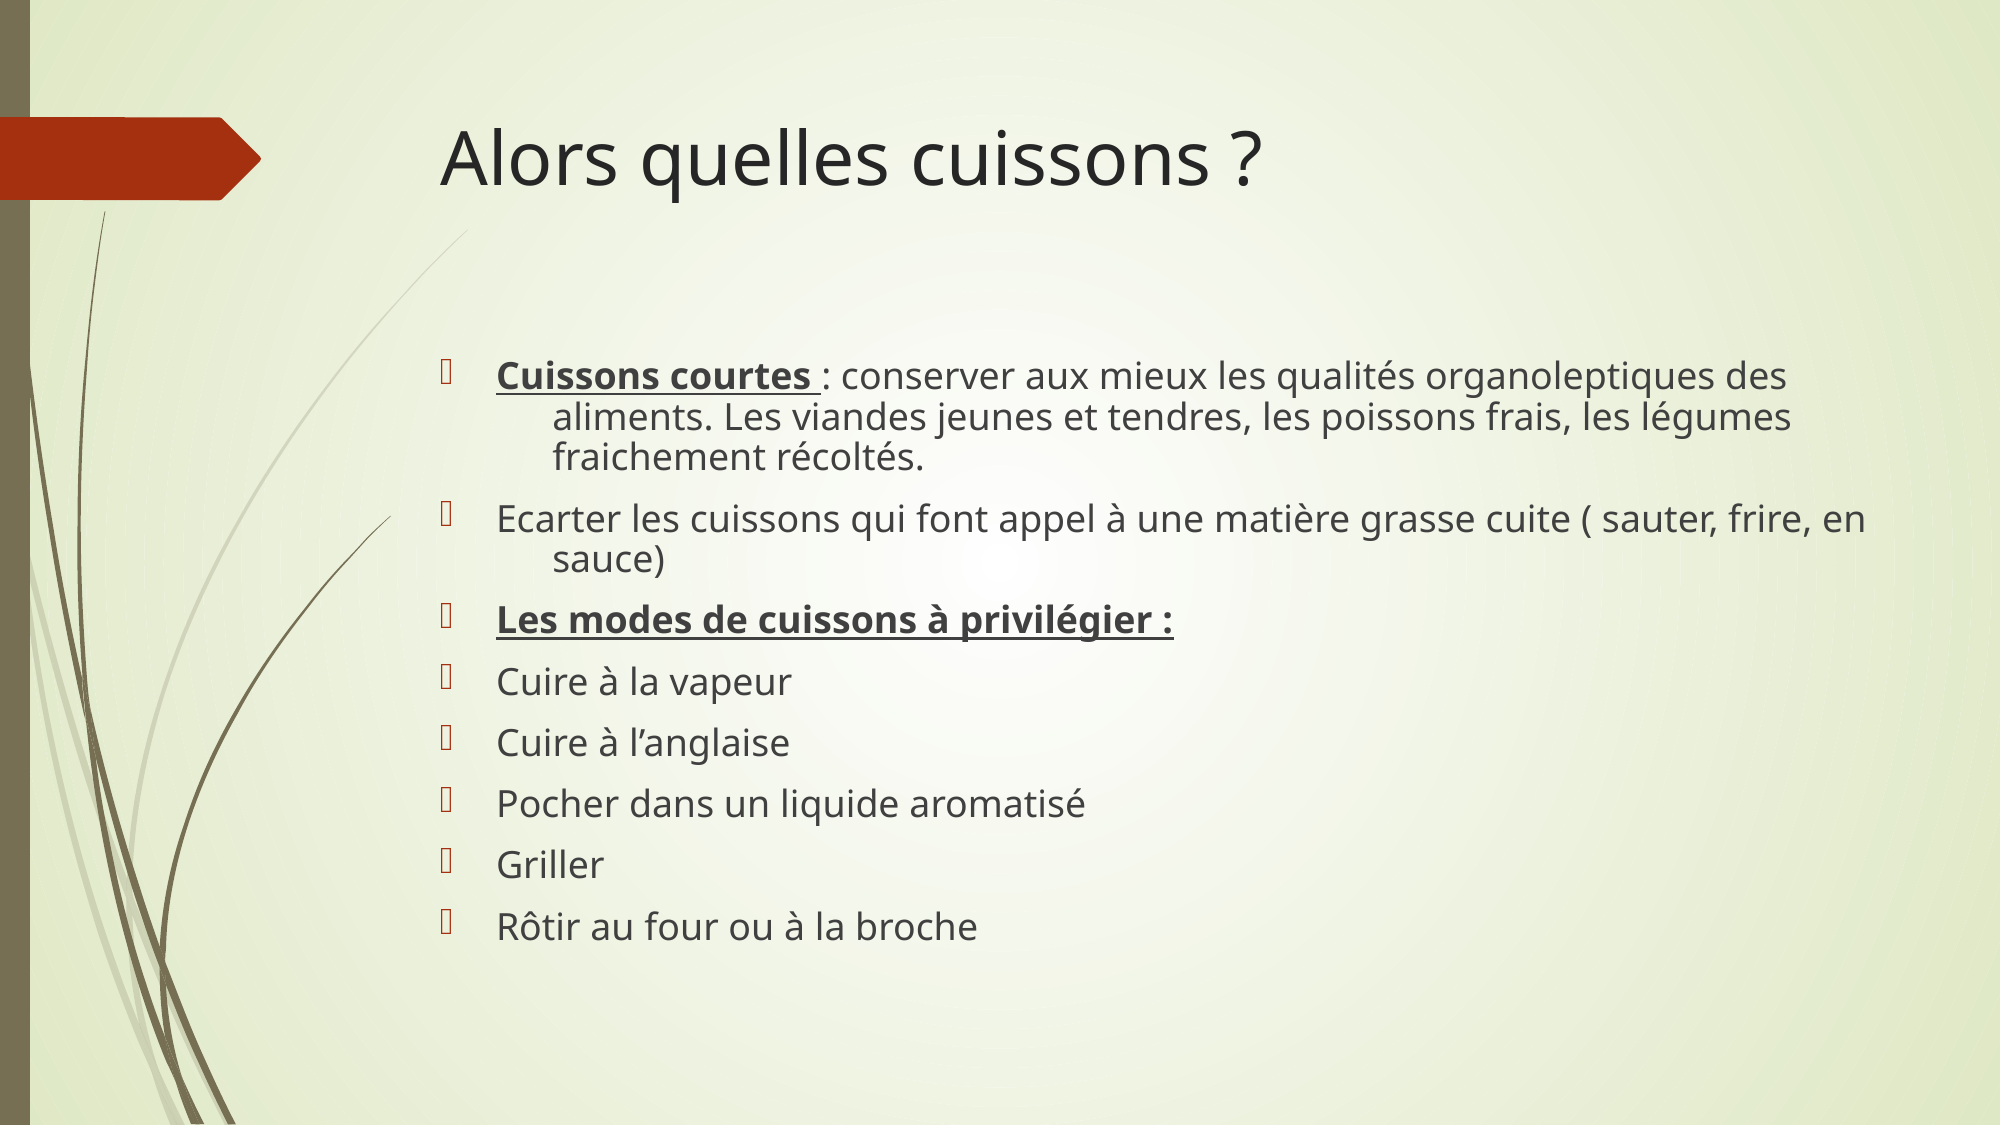

# Alors quelles cuissons ?
Cuissons courtes : conserver aux mieux les qualités organoleptiques des aliments. Les viandes jeunes et tendres, les poissons frais, les légumes fraichement récoltés.
Ecarter les cuissons qui font appel à une matière grasse cuite ( sauter, frire, en sauce)
Les modes de cuissons à privilégier :
Cuire à la vapeur
Cuire à l’anglaise
Pocher dans un liquide aromatisé
Griller
Rôtir au four ou à la broche